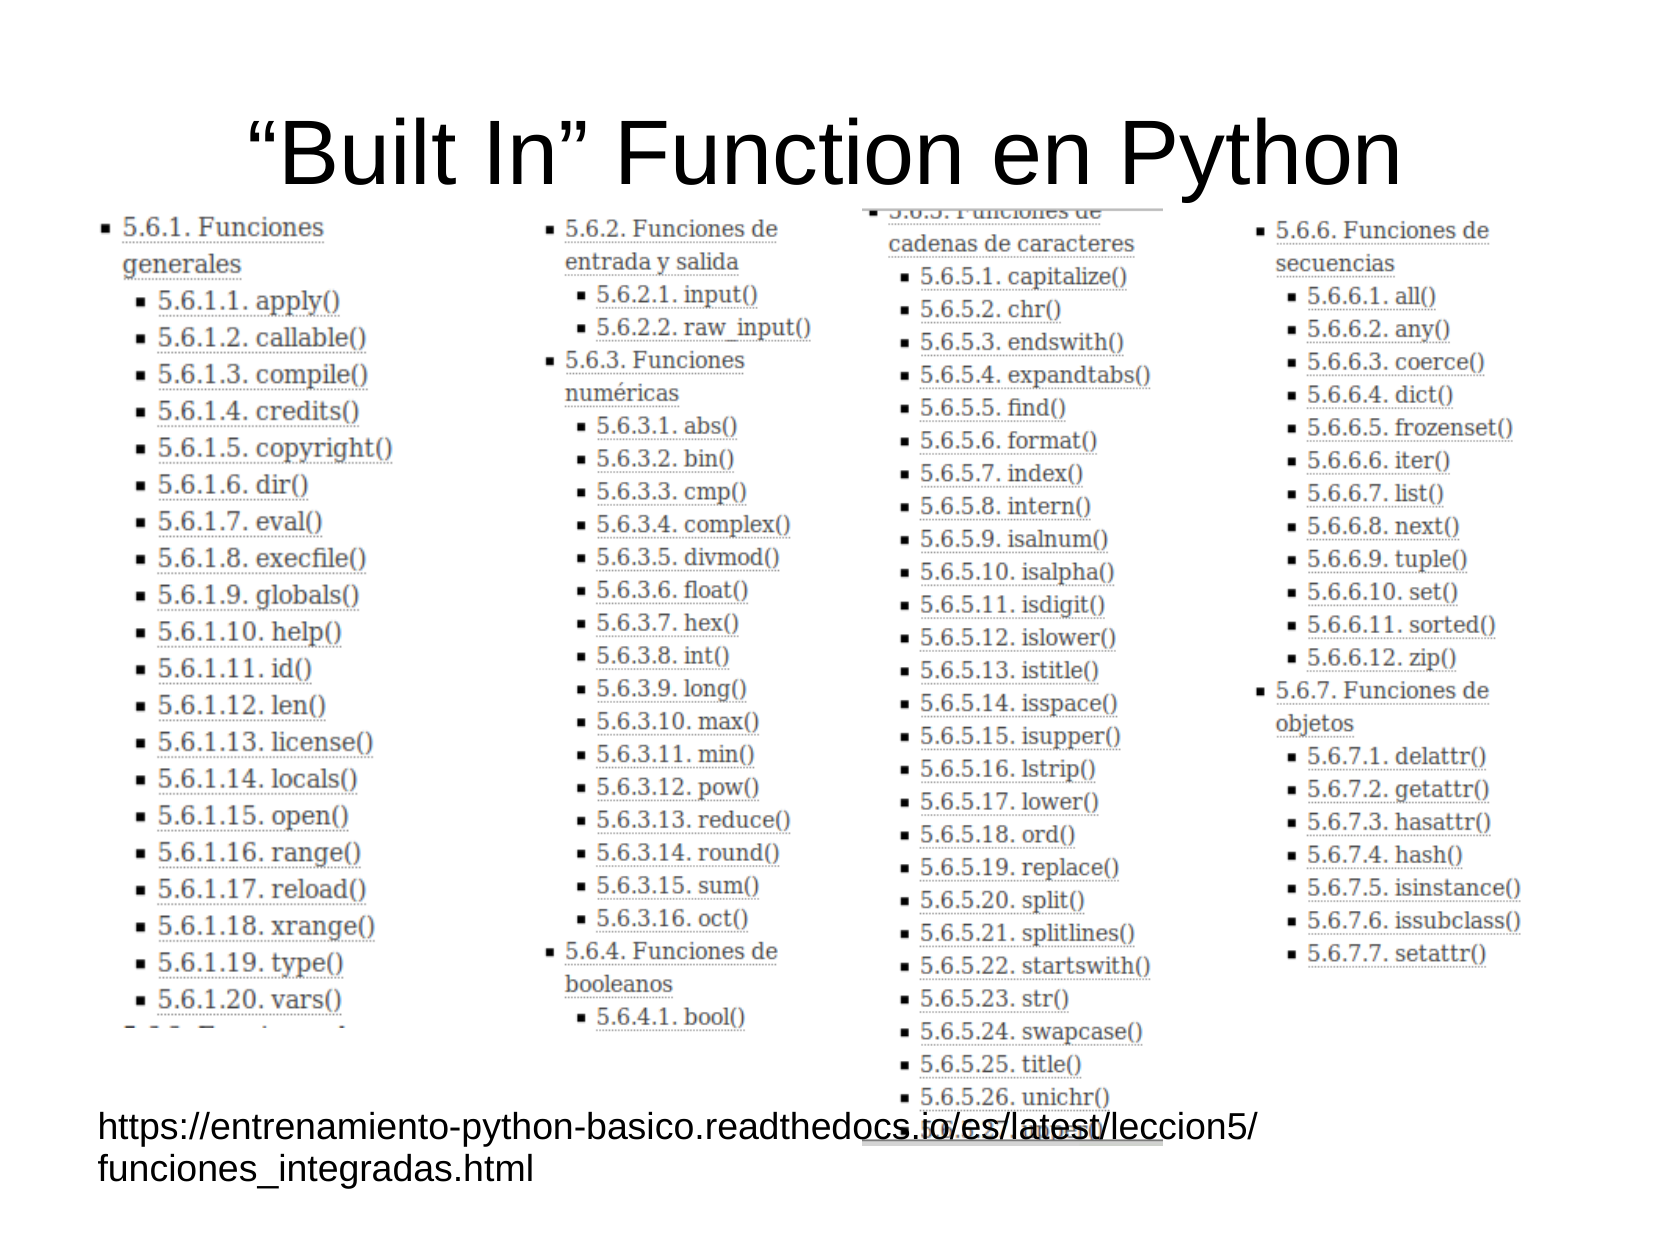

# “Built In” Function en Python
https://entrenamiento-python-basico.readthedocs.io/es/latest/leccion5/funciones_integradas.html